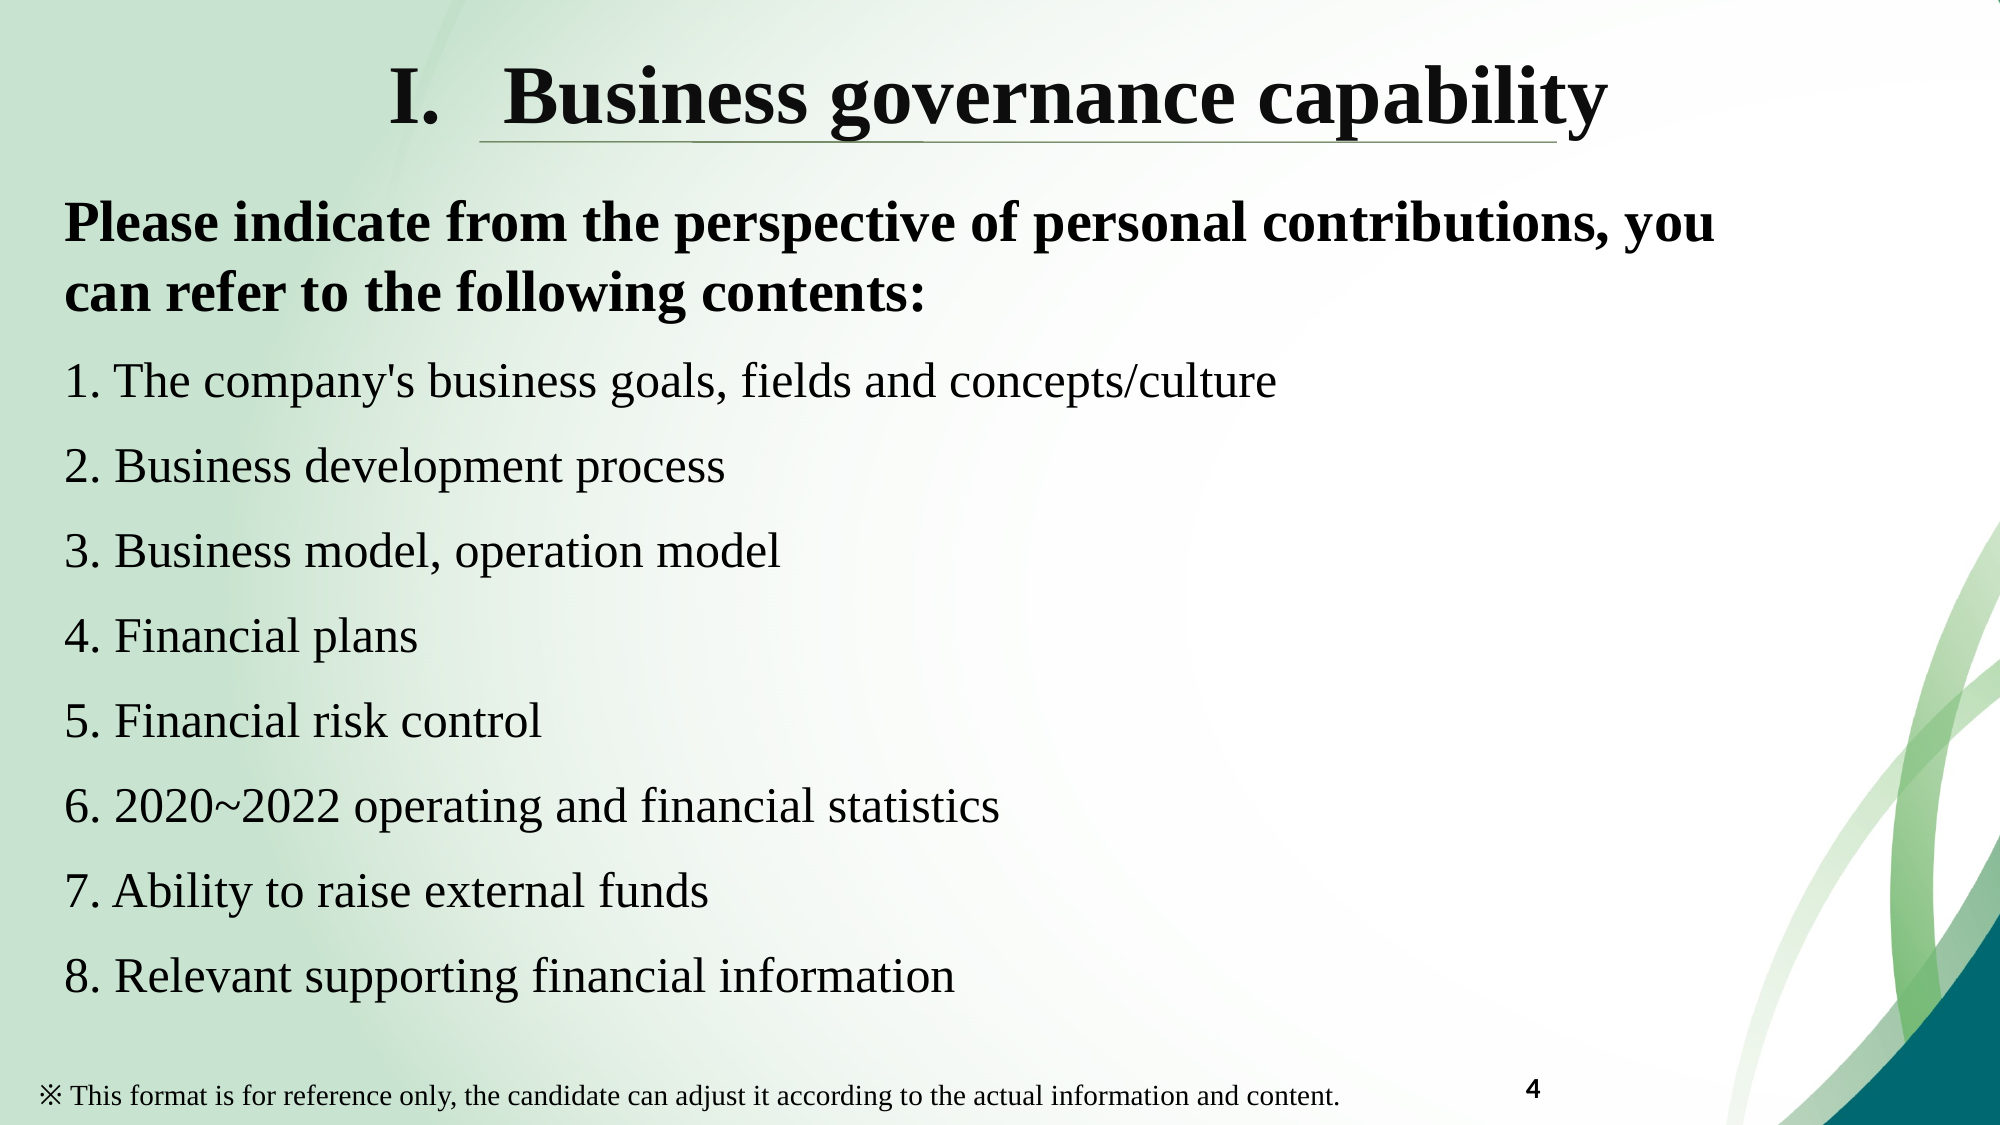

# I. Business governance capability
Please indicate from the perspective of personal contributions, you can refer to the following contents:
1. The company's business goals, fields and concepts/culture
2. Business development process
3. Business model, operation model
4. Financial plans
5. Financial risk control
6. 2020~2022 operating and financial statistics
7. Ability to raise external funds
8. Relevant supporting financial information
※ This format is for reference only, the candidate can adjust it according to the actual information and content.
4